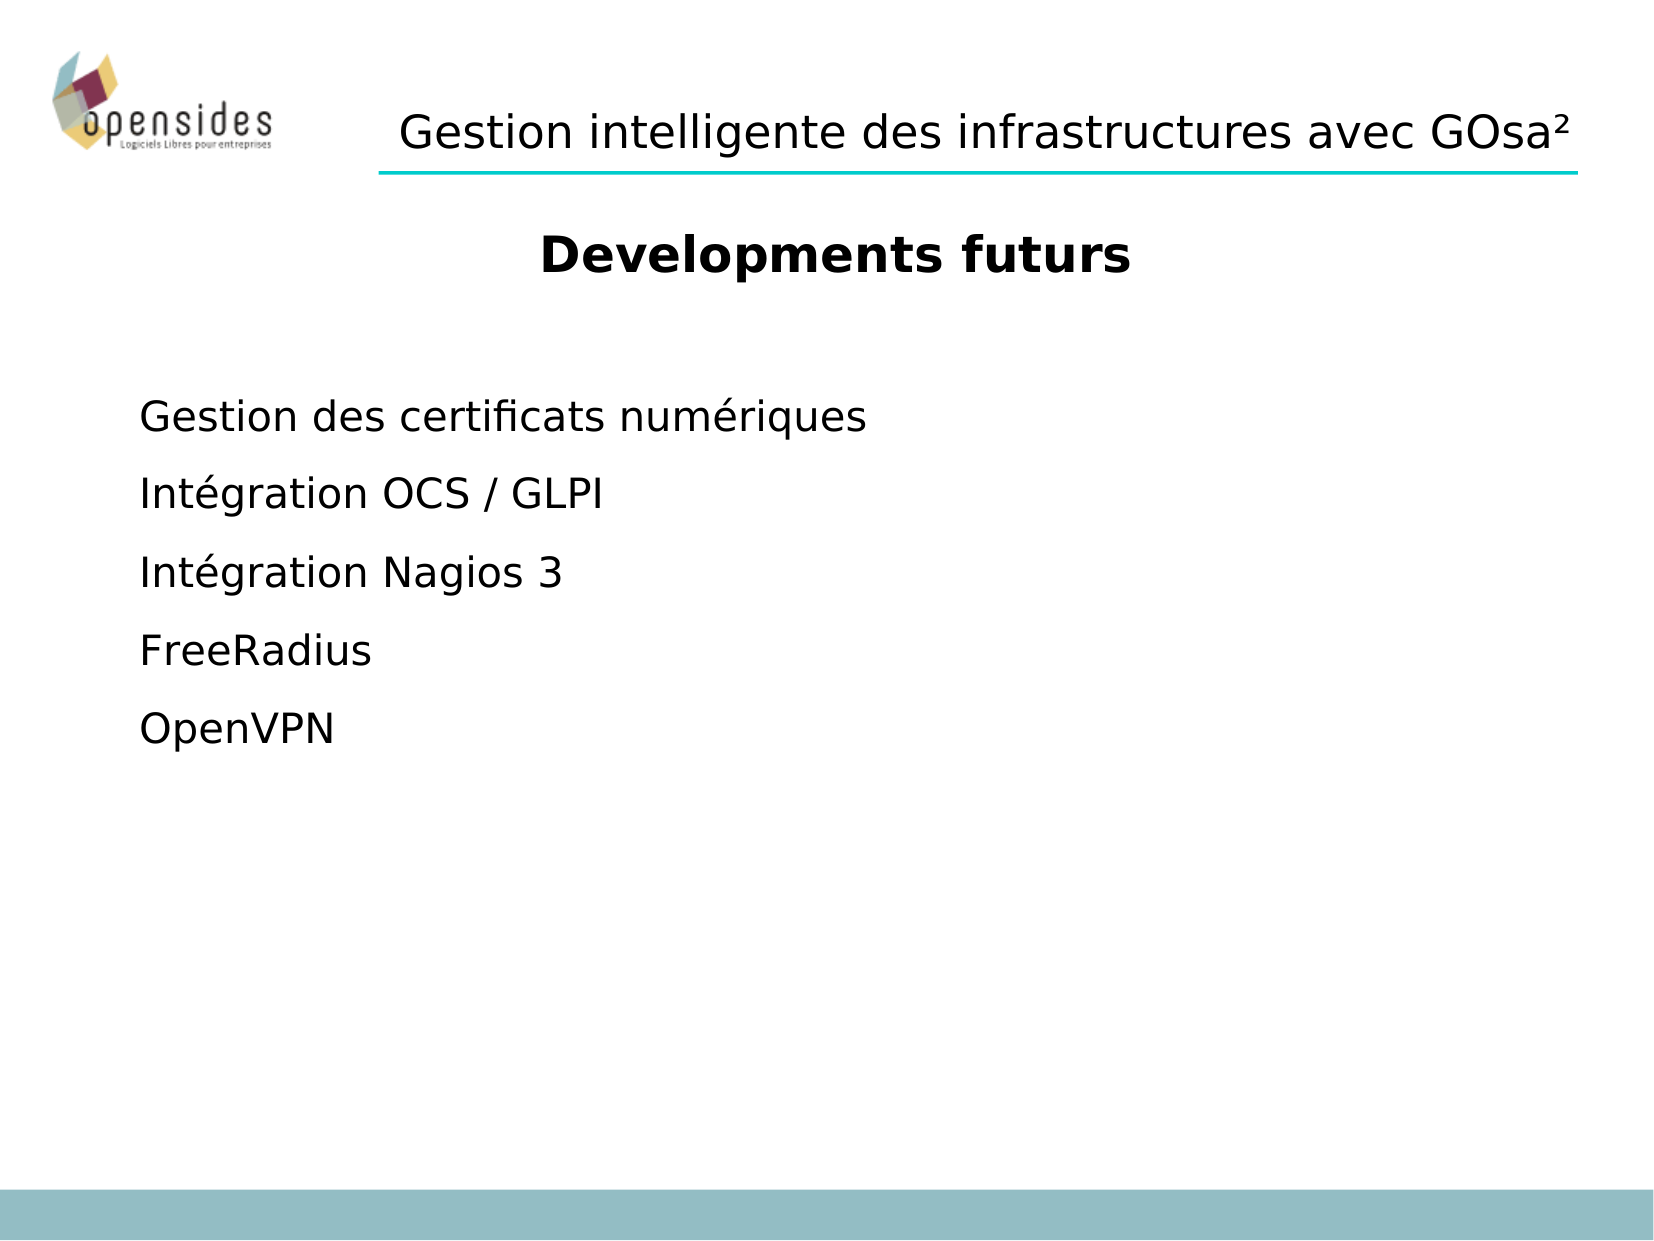

Gestion intelligente des infrastructures avec GOsa²
# Developments futurs
Gestion des certificats numériques
Intégration OCS / GLPI
Intégration Nagios 3
FreeRadius
OpenVPN